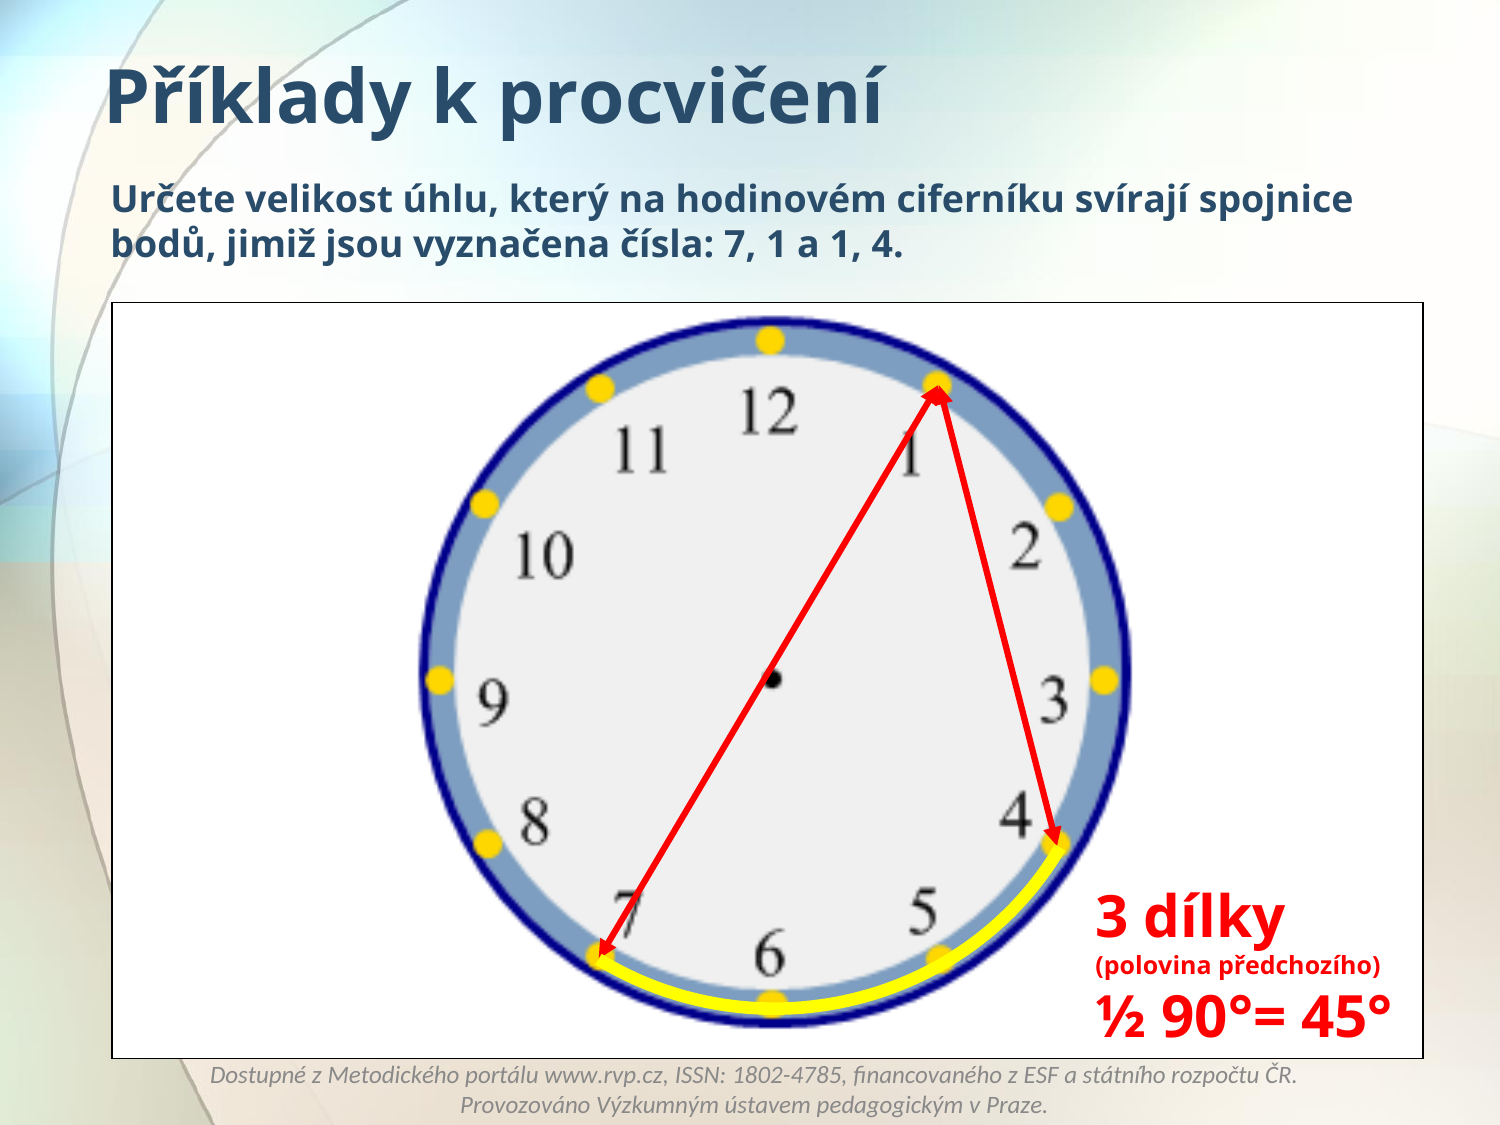

# Příklady k procvičení
Určete velikost úhlu, který na hodinovém ciferníku svírají spojnice bodů, jimiž jsou vyznačena čísla: 7, 1 a 1, 4.
3 dílky
(polovina předchozího)
½ 90°= 45°